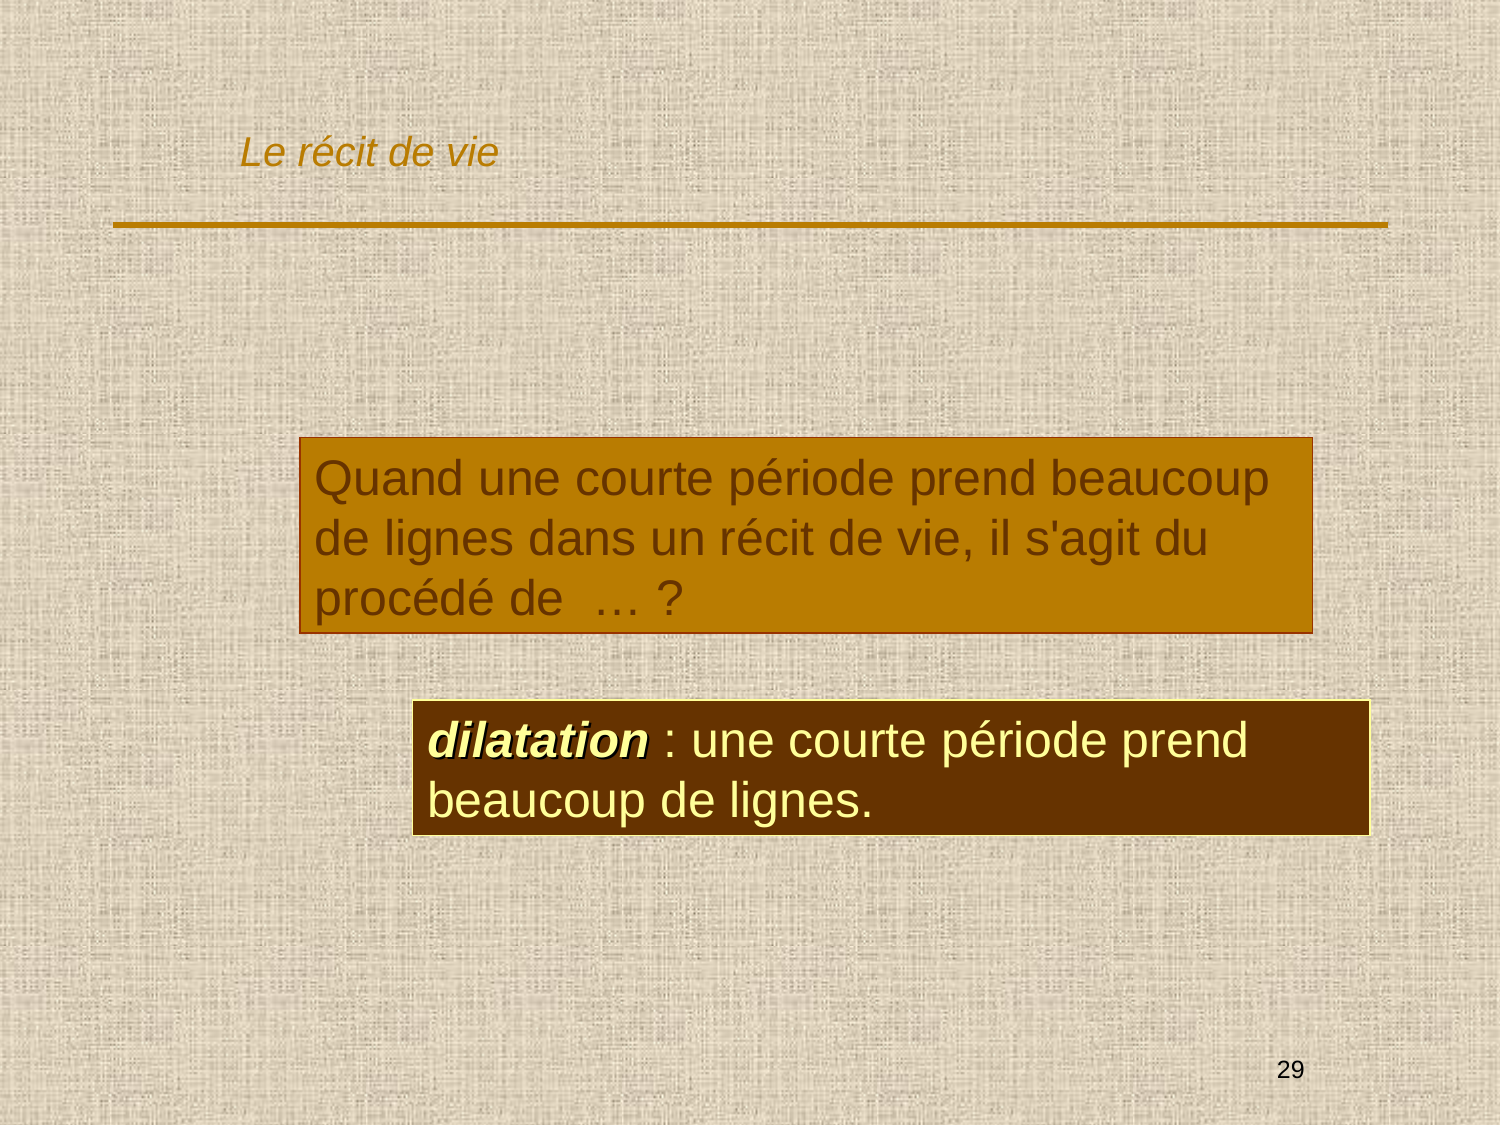

Le récit de vie
Quand une courte période prend beaucoup de lignes dans un récit de vie, il s'agit du procédé de … ?
dilatation : une courte période prend beaucoup de lignes.
29